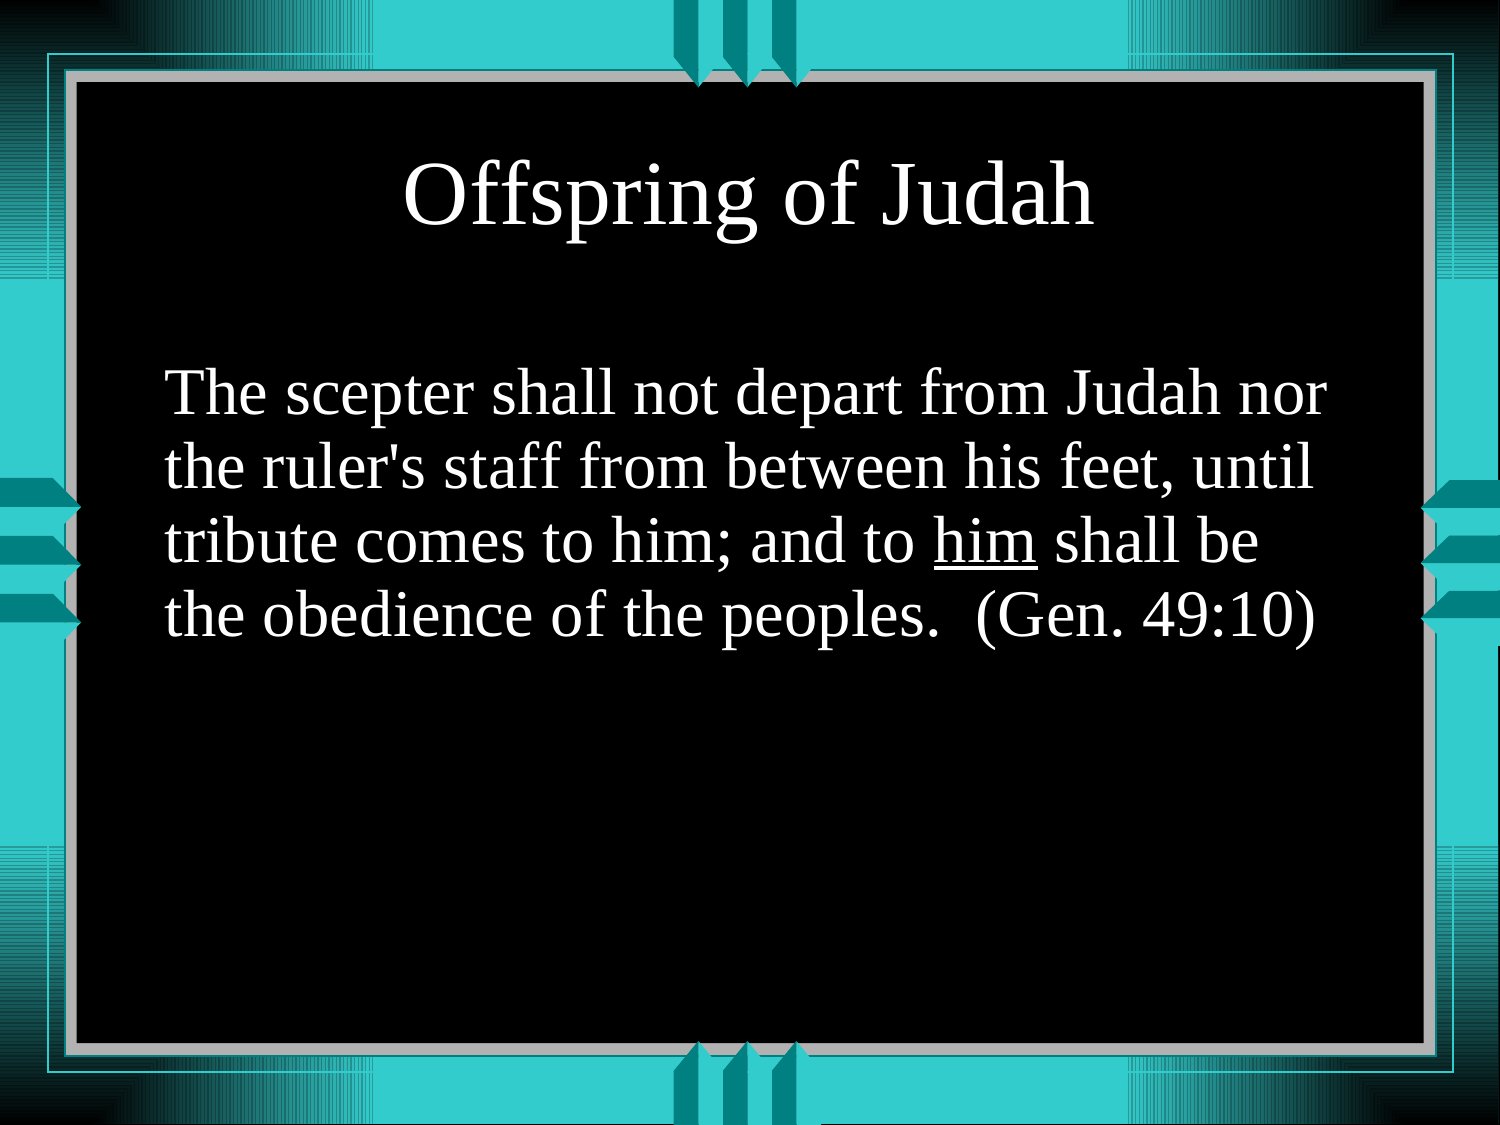

# Offspring of Judah
The scepter shall not depart from Judah nor the ruler's staff from between his feet, until tribute comes to him; and to him shall be the obedience of the peoples. (Gen. 49:10)